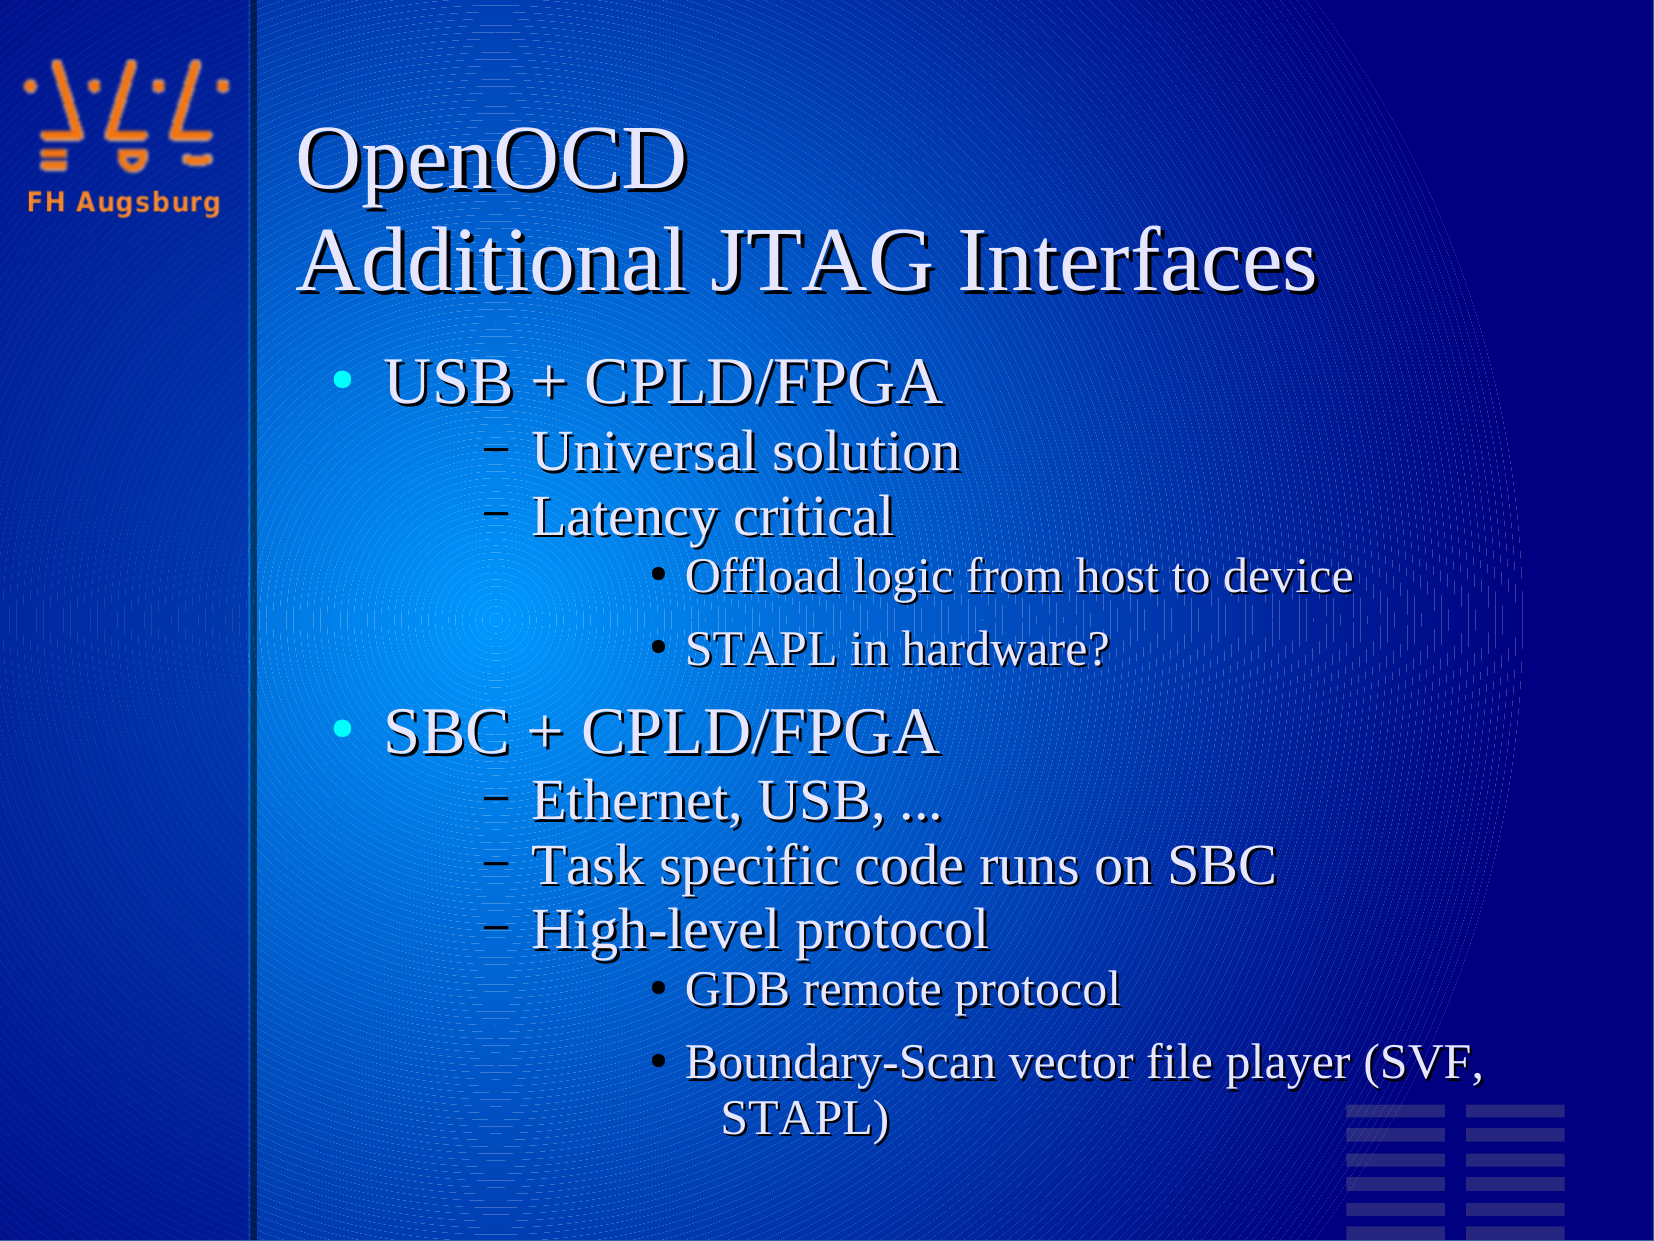

# OpenOCD Additional JTAG Interfaces
USB + CPLD/FPGA
Universal solution
Latency critical
Offload logic from host to device
STAPL in hardware?
SBC + CPLD/FPGA
Ethernet, USB, ...
Task specific code runs on SBC
High-level protocol
GDB remote protocol
Boundary-Scan vector file player (SVF, STAPL)